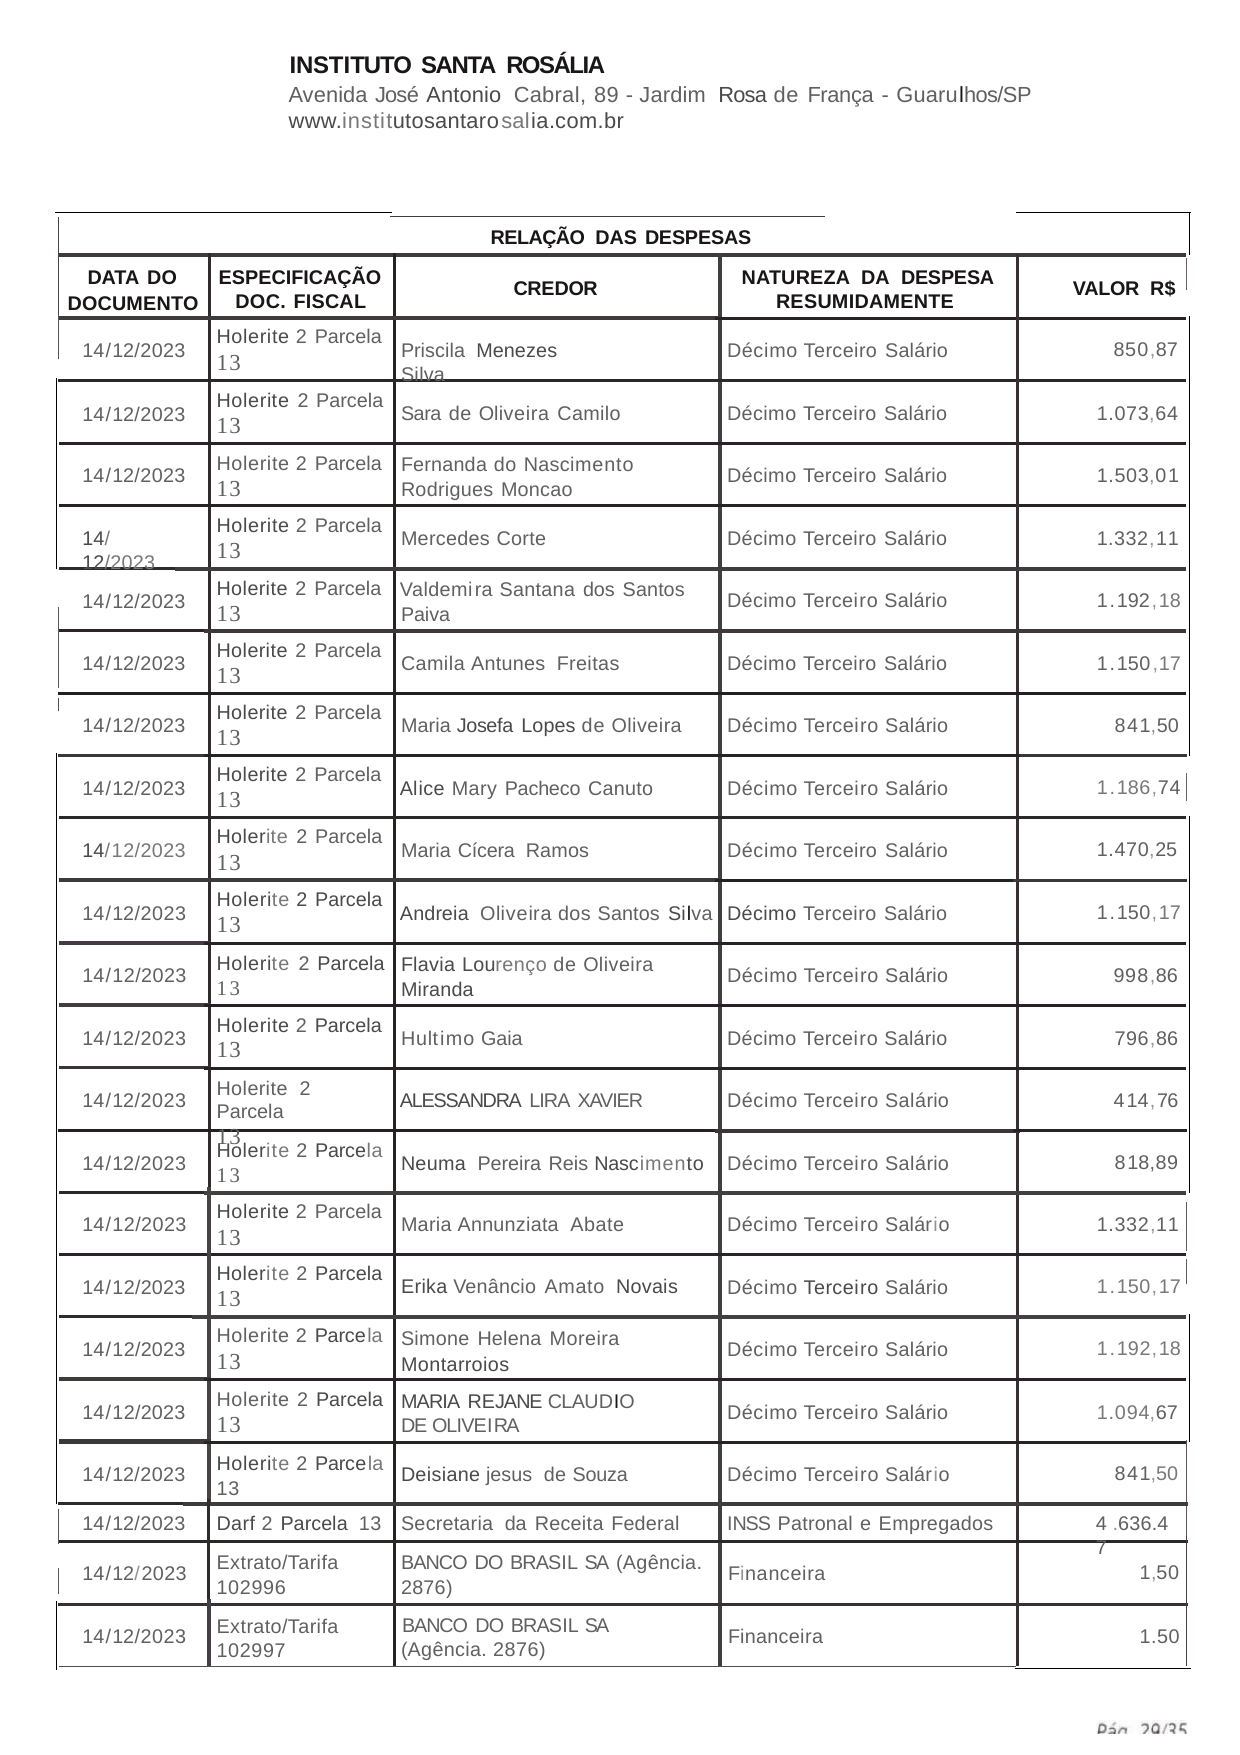

INSTITUTO SANTA ROSÁLIA
Avenida José Antonio Cabral, 89 - Jardim Rosa de França - Guarulhos/SP www.institutosantarosalia.com.br
RELAÇÃO DAS DESPESAS
DATA DO DOCUMENTO
ESPECIFICAÇÃO DOC. FISCAL
NATUREZA DA DESPESA RESUMIDAMENTE
CREDOR
VALOR R$
Holerite 2 Parcela
13
850,87
14/12/2023
Priscila Menezes Silva
Décimo Terceiro Salário
Holerite 2 Parcela
13
Sara de Oliveira Camilo
Décimo Terceiro Salário
1.073,64
14/12/2023
Holerite 2 Parcela
13
Fernanda do Nascimento Rodrigues Moncao
14/12/2023
Décimo Terceiro Salário
1.503,01
Holerite 2 Parcela
13
14/ 12/2023
Mercedes Corte
Décimo Terceiro Salário
1.332,11
Valdemira Santana dos Santos Paiva
Holerite 2 Parcela
13
Décimo Terceiro Salário
1.192,18
14/12/2023
Holerite 2 Parcela
13
14/12/2023
Camila Antunes Freitas
Décimo Terceiro Salário
1.150,17
Holerite 2 Parcela
13
14/12/2023
Maria Josefa Lopes de Oliveira
Décimo Terceiro Salário
841,50
Holerite 2 Parcela
13
1.186,74
14/12/2023
Alice Mary Pacheco Canuto
Décimo Terceiro Salário
Holerite 2 Parcela
13
1.470,25
14/12/2023
Maria Cícera Ramos
Décimo Terceiro Salário
Holerite 2 Parcela
13
1.150,17
14/12/2023
Andreia Oliveira dos Santos Silva
Décimo Terceiro Salário
Holerite 2 Parcela
13
Flavia Lourenço de Oliveira Miranda
14/12/2023
Décimo Terceiro Salário
998,86
Holerite 2 Parcela
13
14/12/2023
Hultimo Gaia
Décimo Terceiro Salário
796,86
Holerite 2 Parcela
13
14/12/2023
ALESSANDRA LIRA XAVIER
Décimo Terceiro Salário
414,76
Holerite 2 Parcela
13
818,89
14/12/2023
Neuma Pereira Reis Nascimento
Décimo Terceiro Salário
Holerite 2 Parcela
13
14/12/2023
Maria Annunziata Abate
Décimo Terceiro Salário
1.332,11
Holerite 2 Parcela
13
Erika Venâncio Amato Novais
1.150,17
14/12/2023
Décimo Terceiro Salário
Holerite 2 Parcela
13
Simone Helena Moreira Montarroios
1.192,18
14/12/2023
Décimo Terceiro Salário
Holerite 2 Parcela
13
MARIA REJANE CLAUDIO DE OLIVEIRA
14/12/2023
Décimo Terceiro Salário
1.094,67
Holerite 2 Parcela 13
841,50
14/12/2023
Deisiane jesus de Souza
Décimo Terceiro Salário
14/12/2023
Darf 2 Parcela 13
Secretaria da Receita Federal
INSS Patronal e Empregados
4 .636.47
Extrato/Tarifa 102996
BANCO DO BRASIL SA (Agência. 2876)
1,50
14/12/2023
Financeira
BANCO DO BRASIL SA (Agência. 2876)
Extrato/Tarifa 102997
14/12/2023
Financeira
1.50